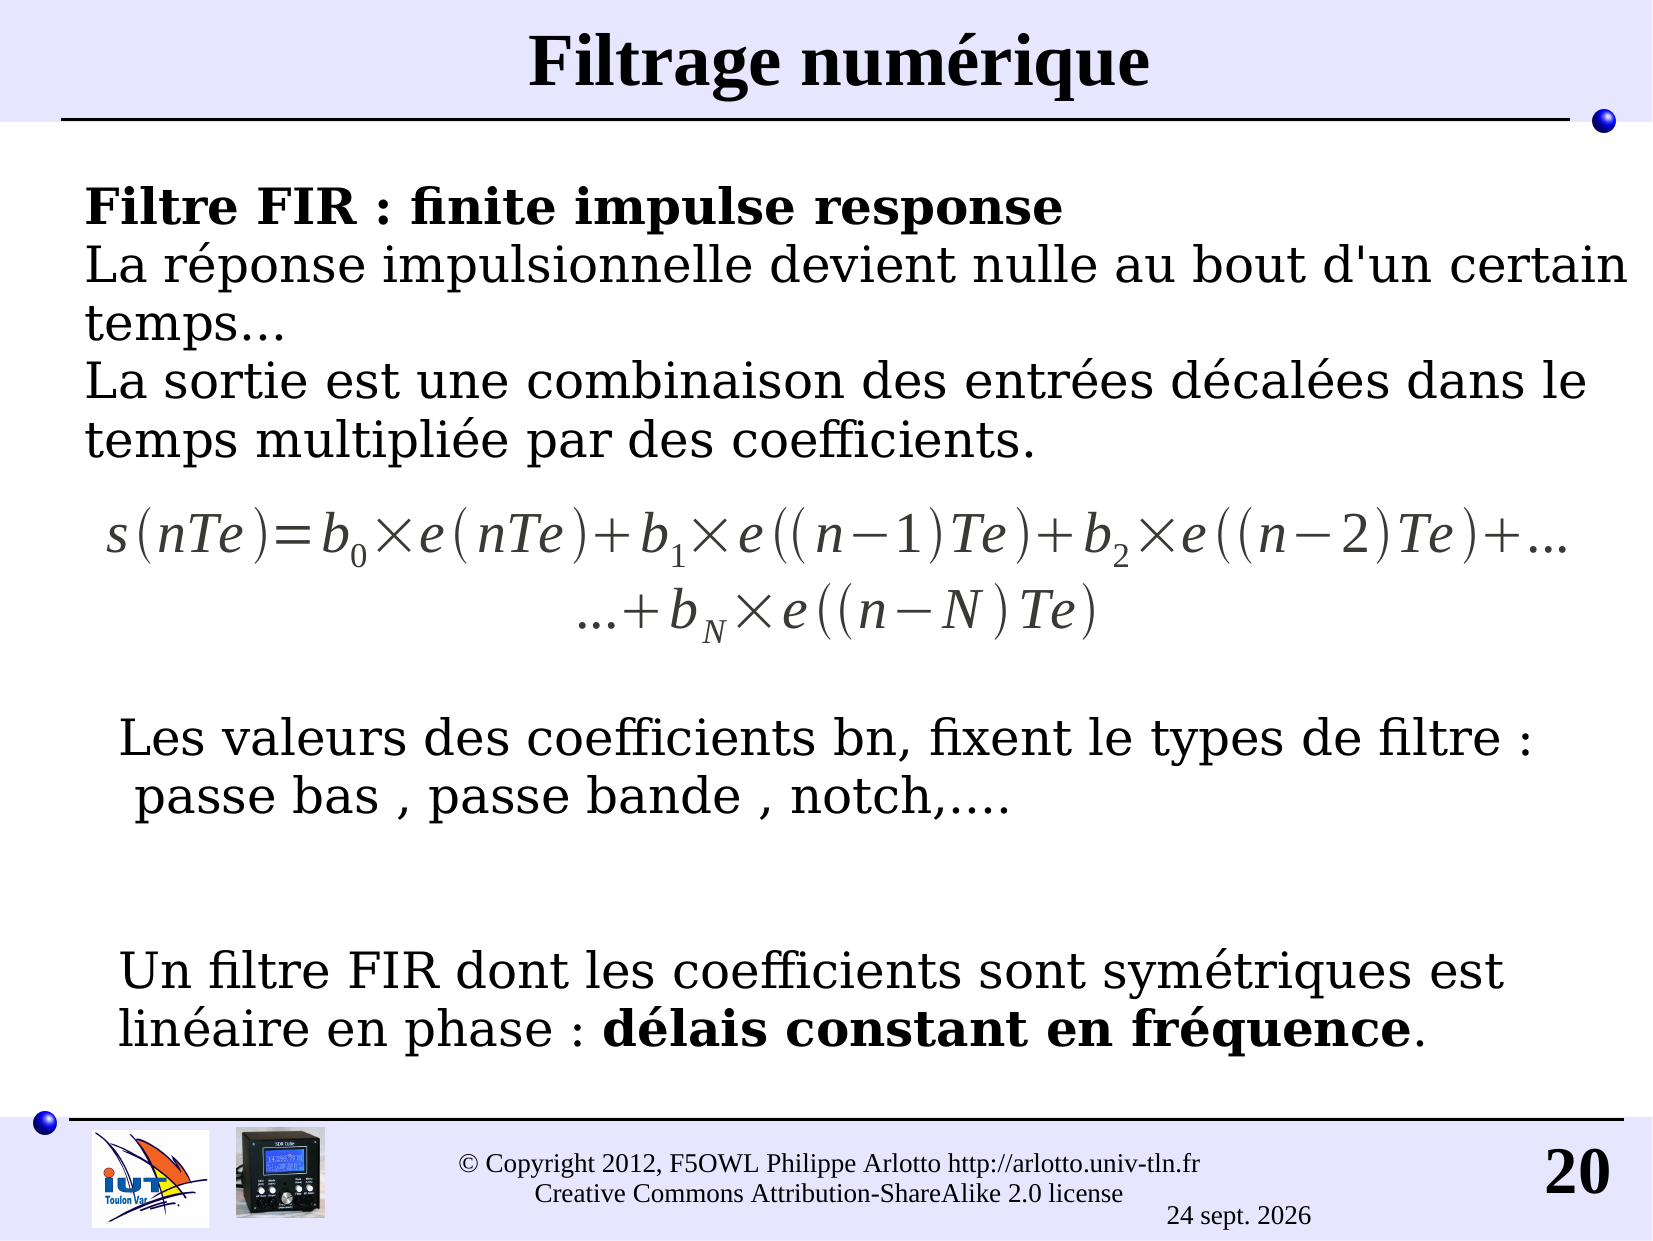

# Filtrage numérique
Filtre FIR : finite impulse response
La réponse impulsionnelle devient nulle au bout d'un certain
temps...
La sortie est une combinaison des entrées décalées dans le
temps multipliée par des coefficients.
Les valeurs des coefficients bn, fixent le types de filtre :
 passe bas , passe bande , notch,....
Un filtre FIR dont les coefficients sont symétriques est
linéaire en phase : délais constant en fréquence.